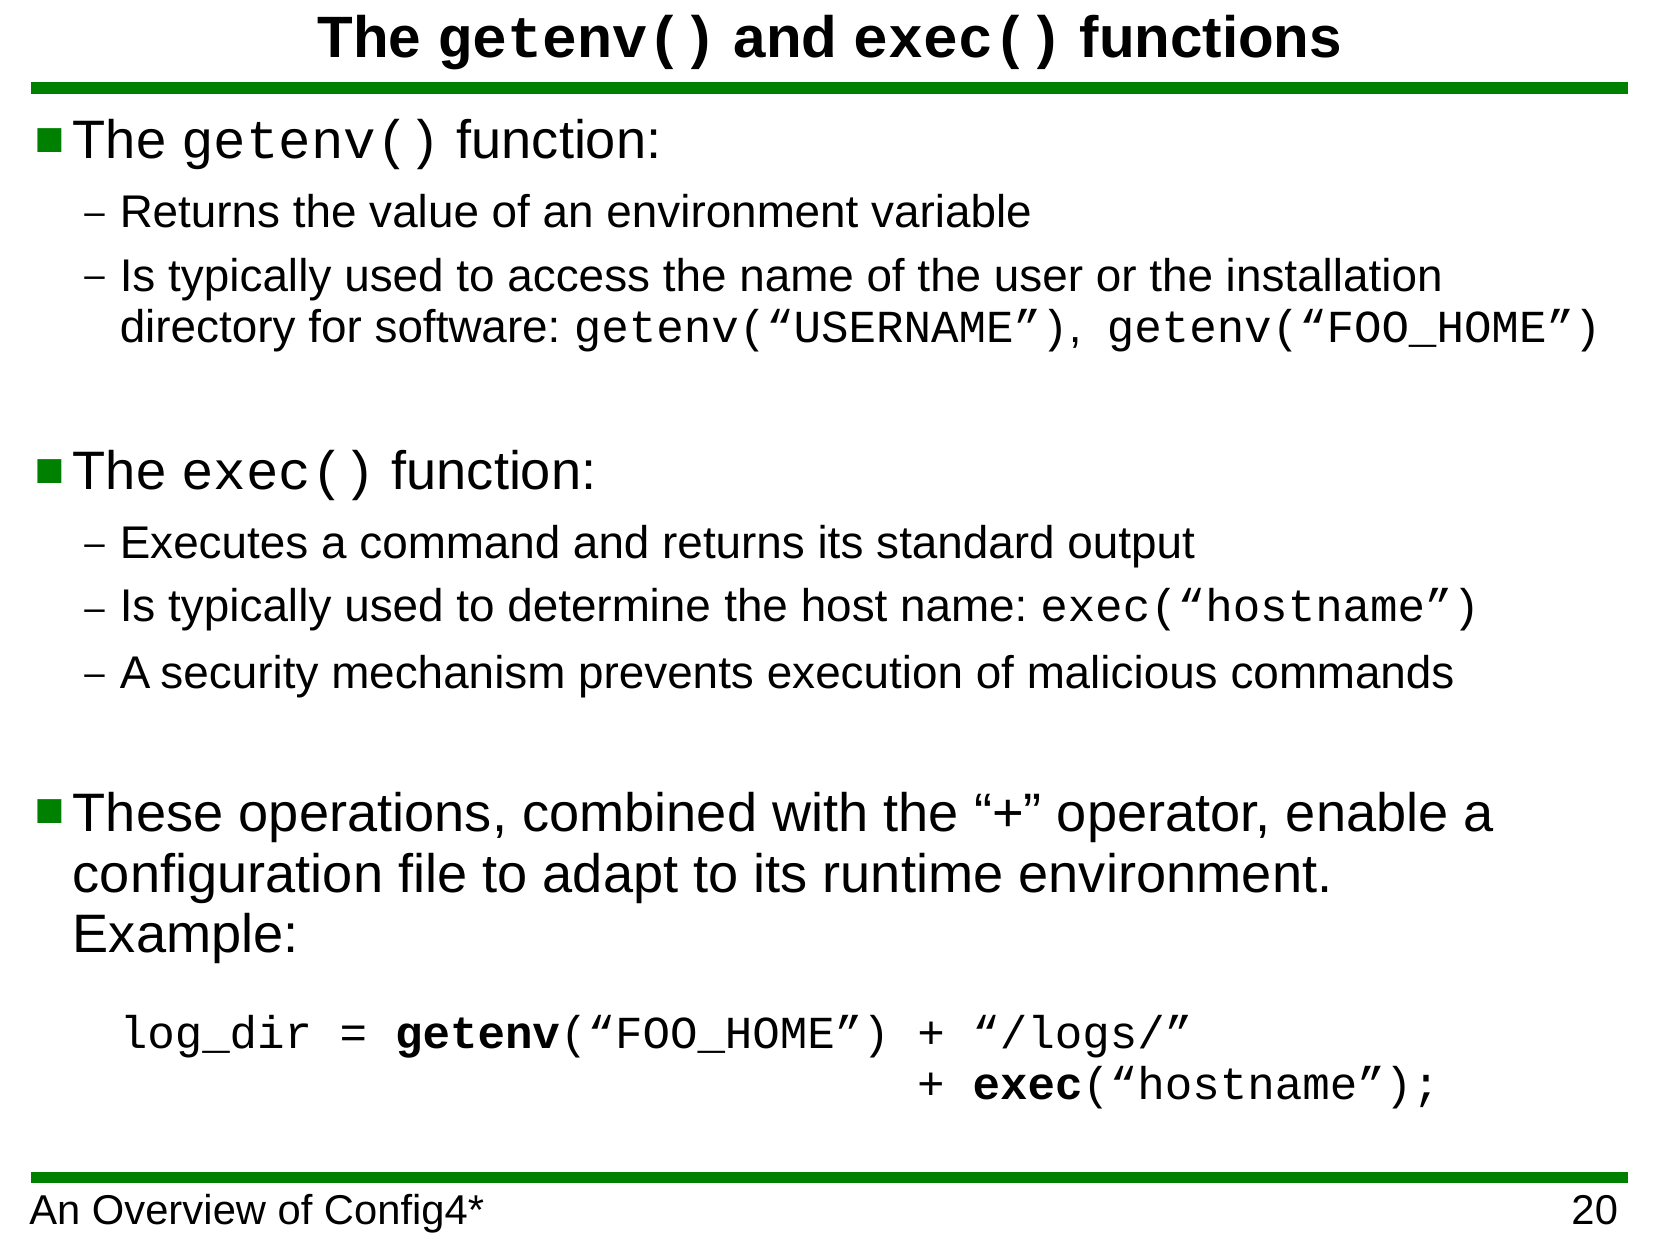

# The getenv() and exec() functions
The getenv() function:
Returns the value of an environment variable
Is typically used to access the name of the user or the installation directory for software: getenv(“USERNAME”), getenv(“FOO_HOME”)
The exec() function:
Executes a command and returns its standard output
Is typically used to determine the host name: exec(“hostname”)
A security mechanism prevents execution of malicious commands
These operations, combined with the “+” operator, enable a configuration file to adapt to its runtime environment.
Example:
log_dir = getenv(“FOO_HOME”) + “/logs/”
 + exec(“hostname”);
An Overview of Config4*
20